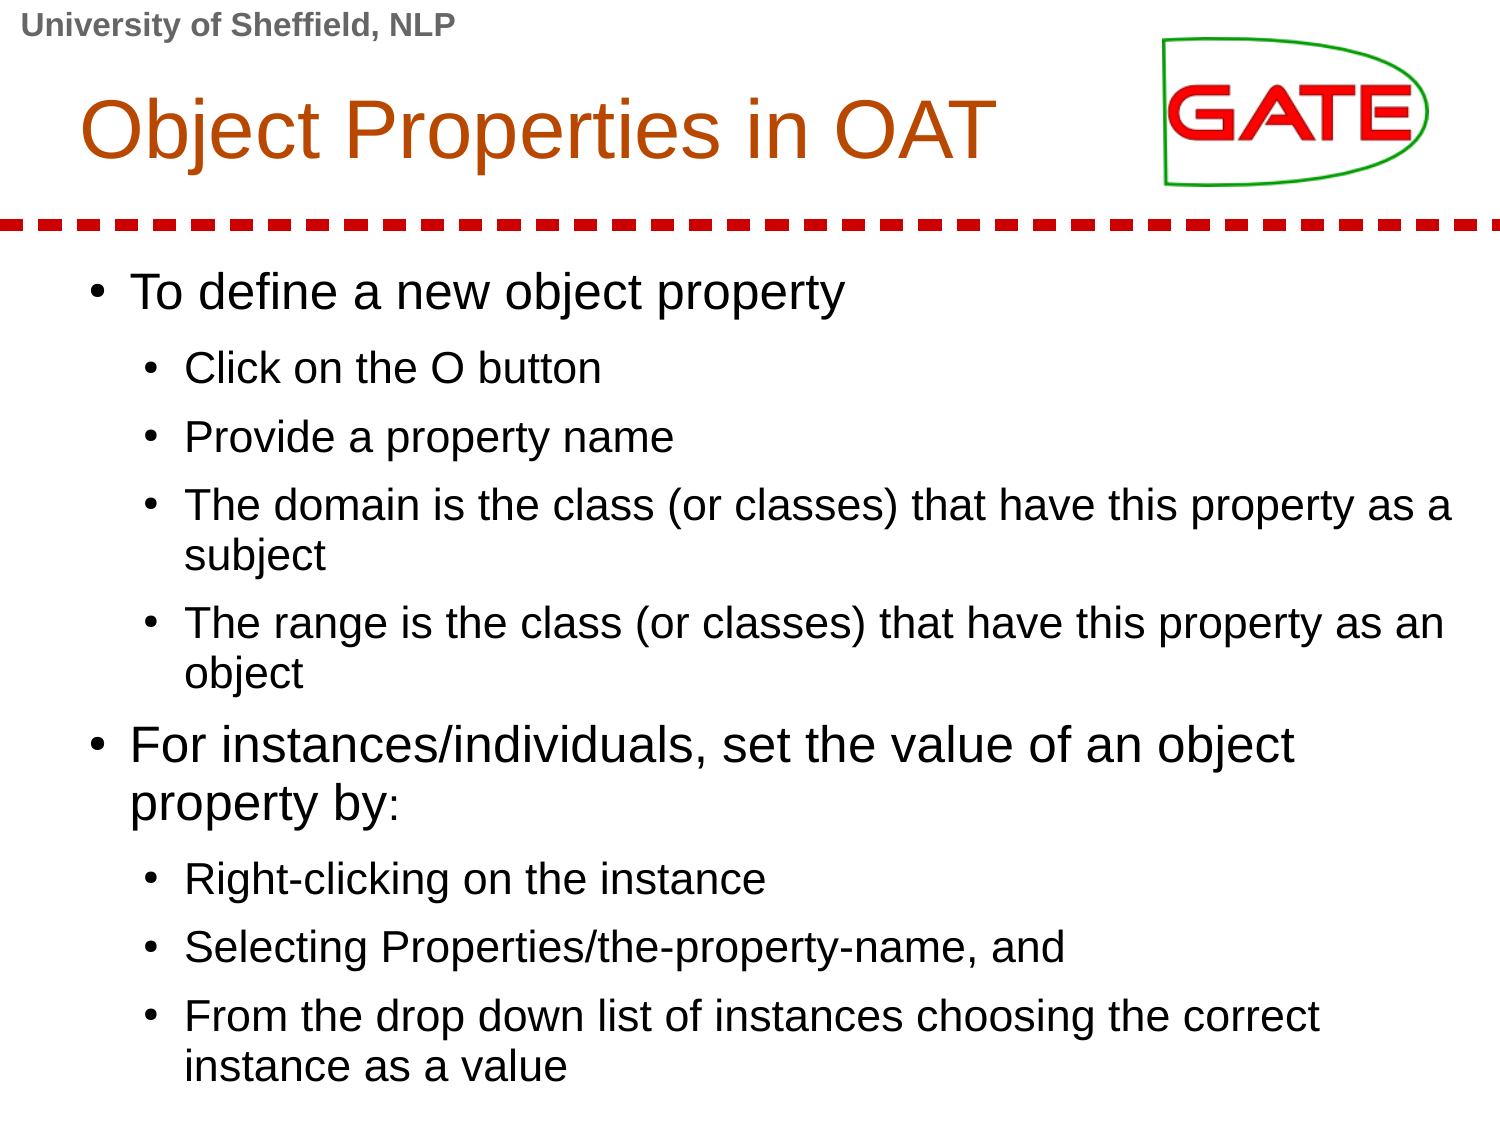

# Object Properties in OAT
To define a new object property
Click on the O button
Provide a property name
The domain is the class (or classes) that have this property as a subject
The range is the class (or classes) that have this property as an object
For instances/individuals, set the value of an object property by:
Right-clicking on the instance
Selecting Properties/the-property-name, and
From the drop down list of instances choosing the correct instance as a value